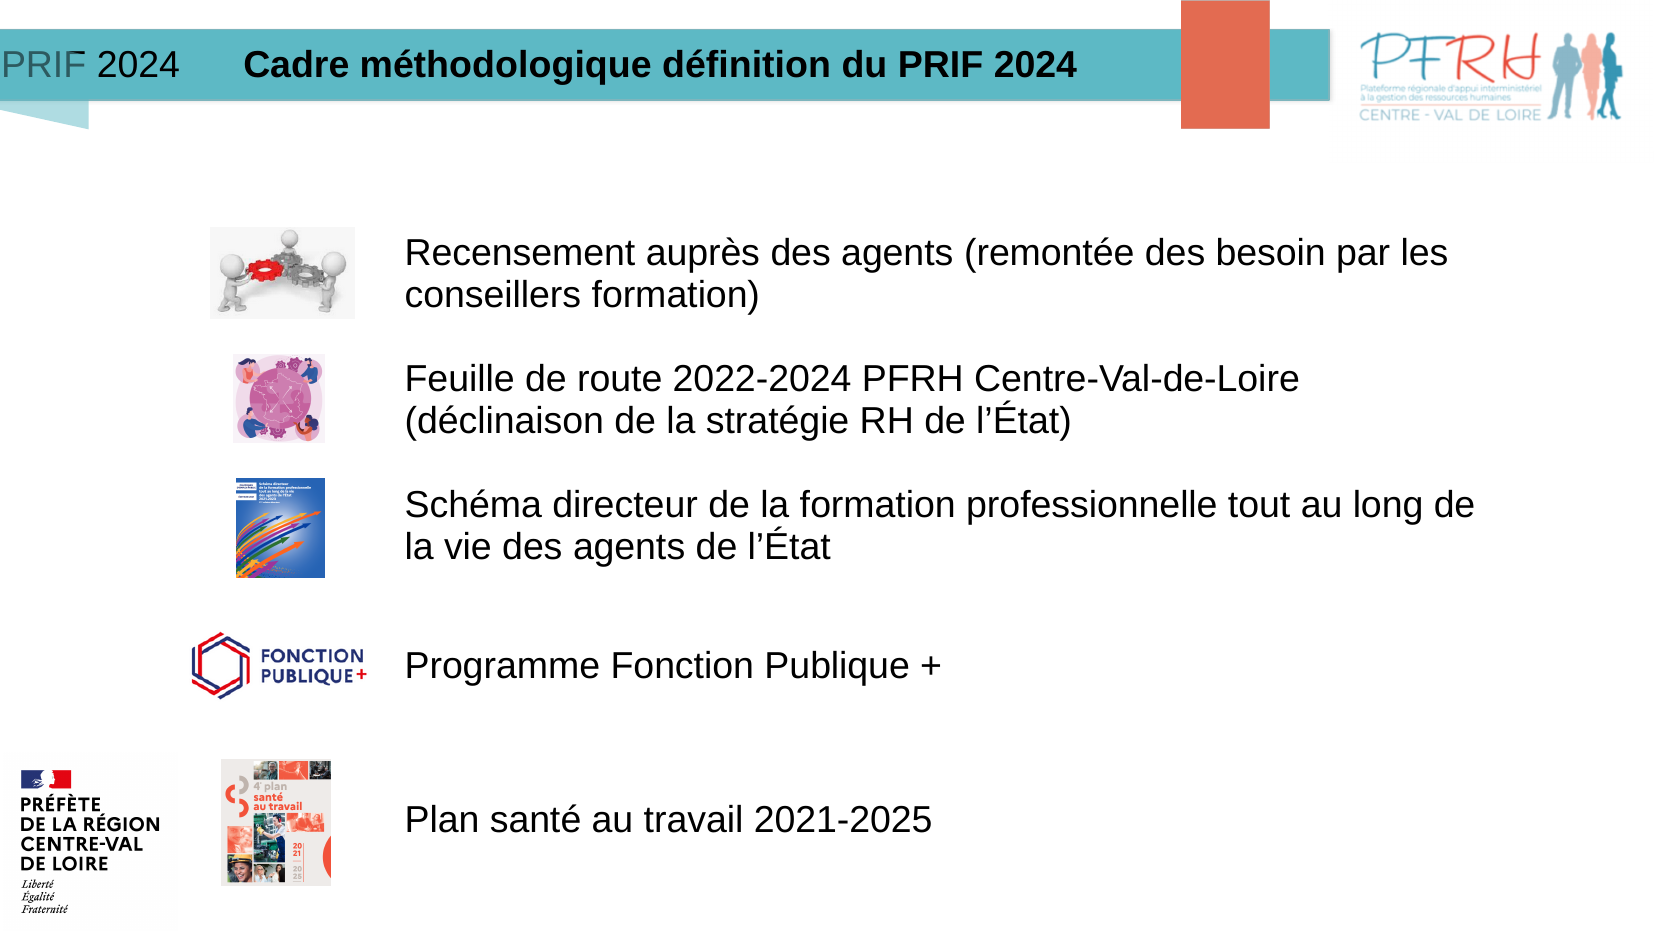

PRIF 2024	 Cadre méthodologique définition du PRIF 2024
Recensement auprès des agents (remontée des besoin par les conseillers formation)
Feuille de route 2022-2024 PFRH Centre-Val-de-Loire (déclinaison de la stratégie RH de l’État)
Schéma directeur de la formation professionnelle tout au long de la vie des agents de l’État
Programme Fonction Publique +
Plan santé au travail 2021-2025